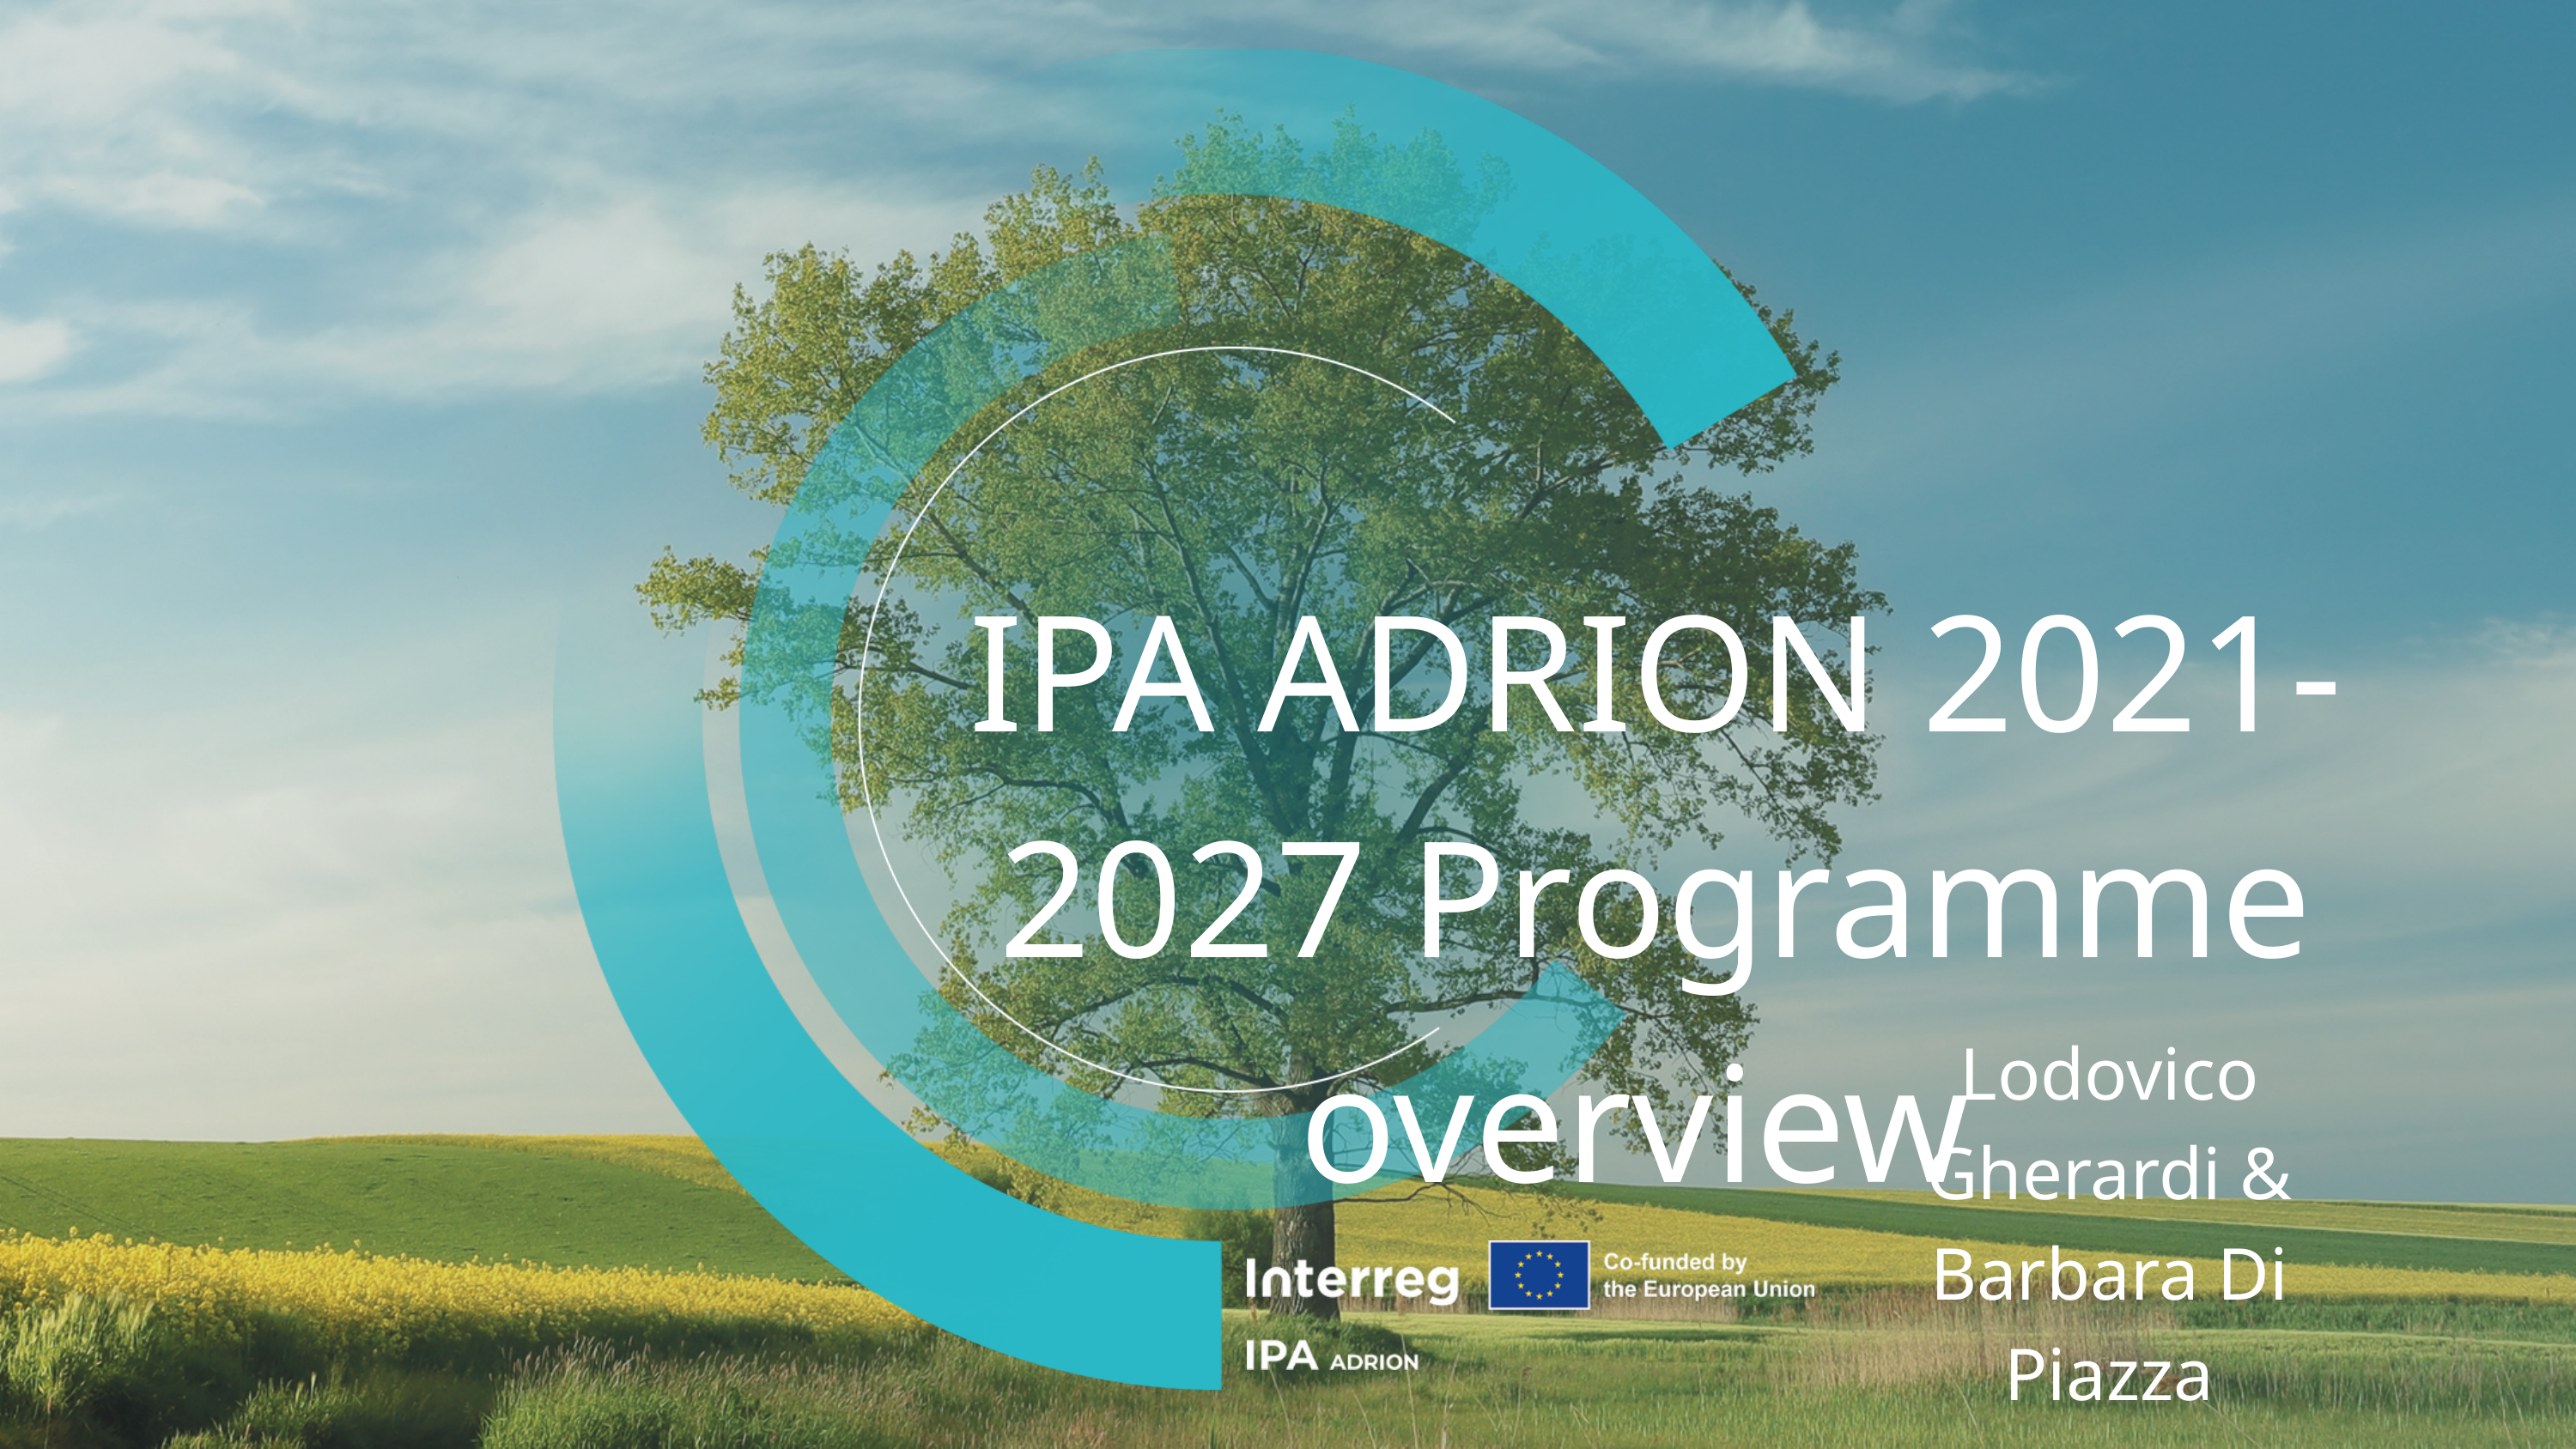

IPA ADRION 2021-2027 Programme overview
Lodovico Gherardi & Barbara Di Piazza